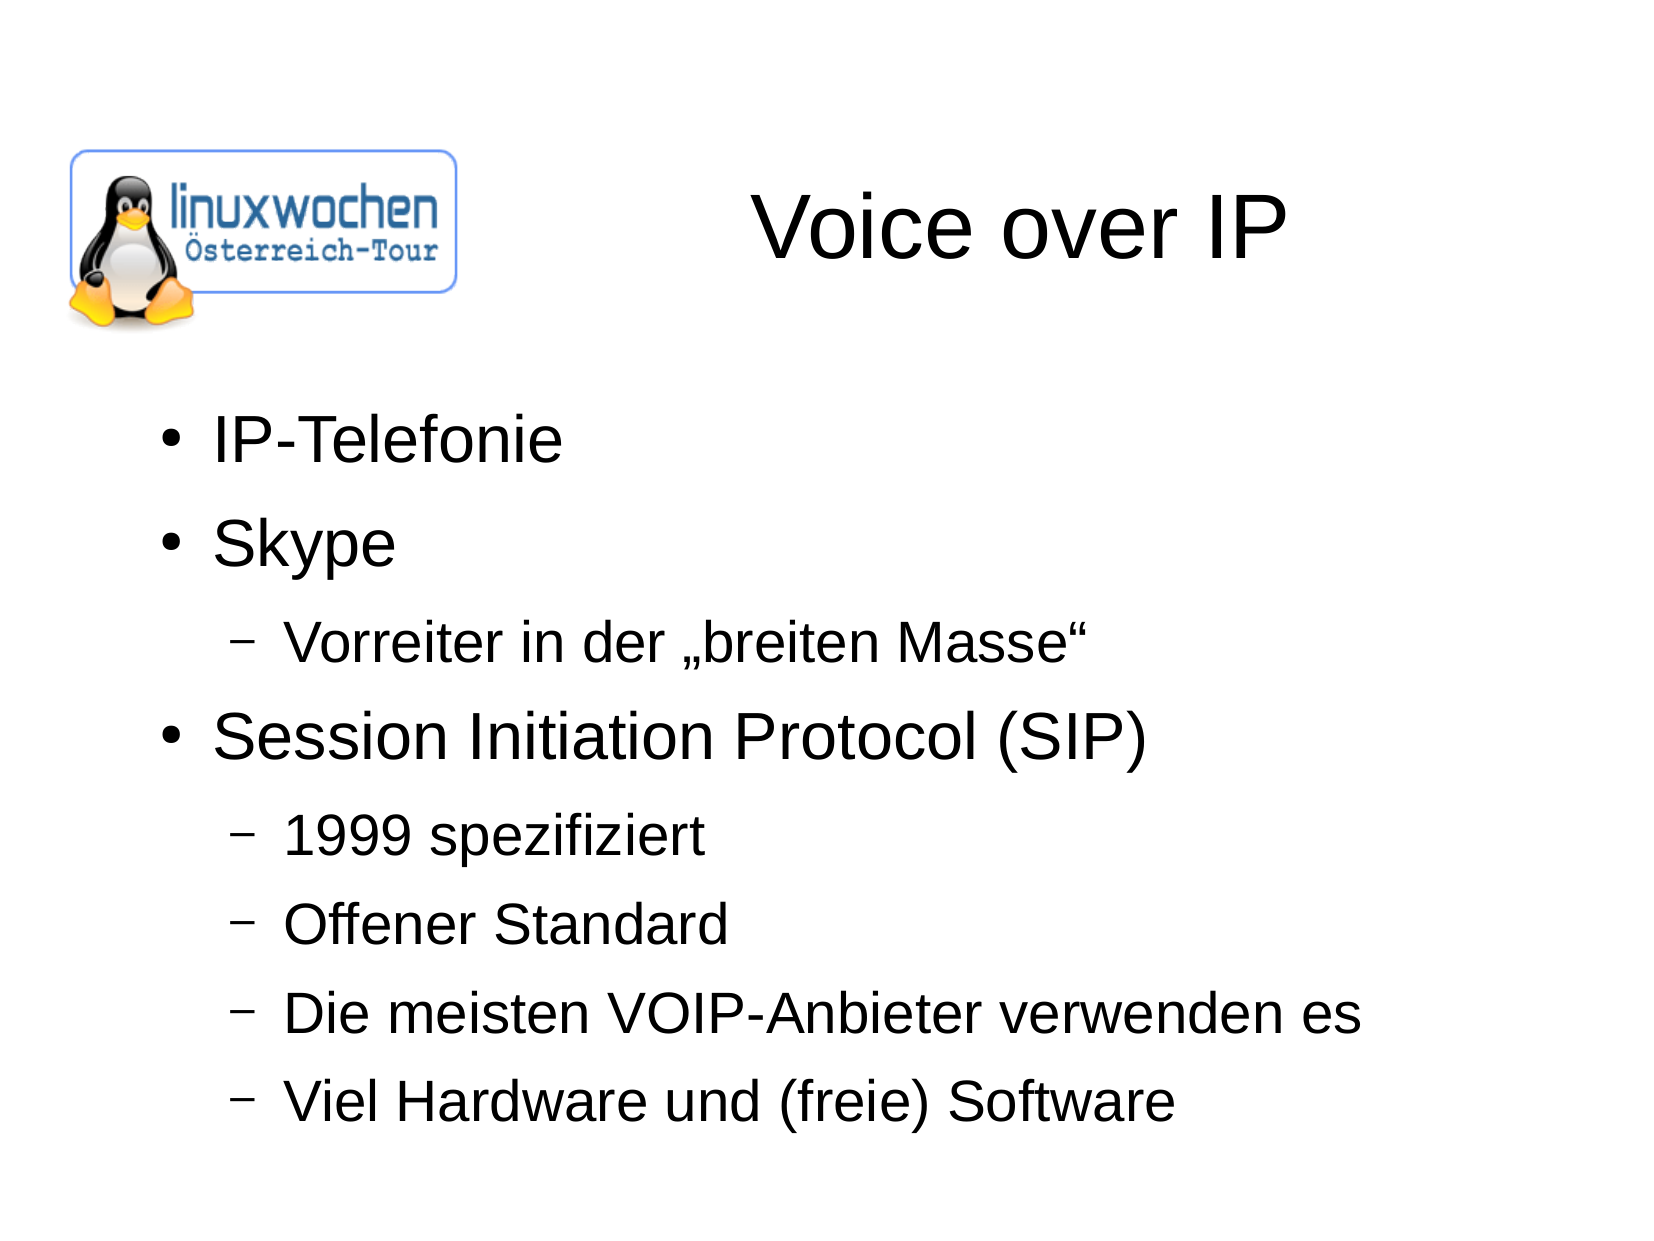

# Voice over IP
IP-Telefonie
Skype
Vorreiter in der „breiten Masse“
Session Initiation Protocol (SIP)
1999 spezifiziert
Offener Standard
Die meisten VOIP-Anbieter verwenden es
Viel Hardware und (freie) Software